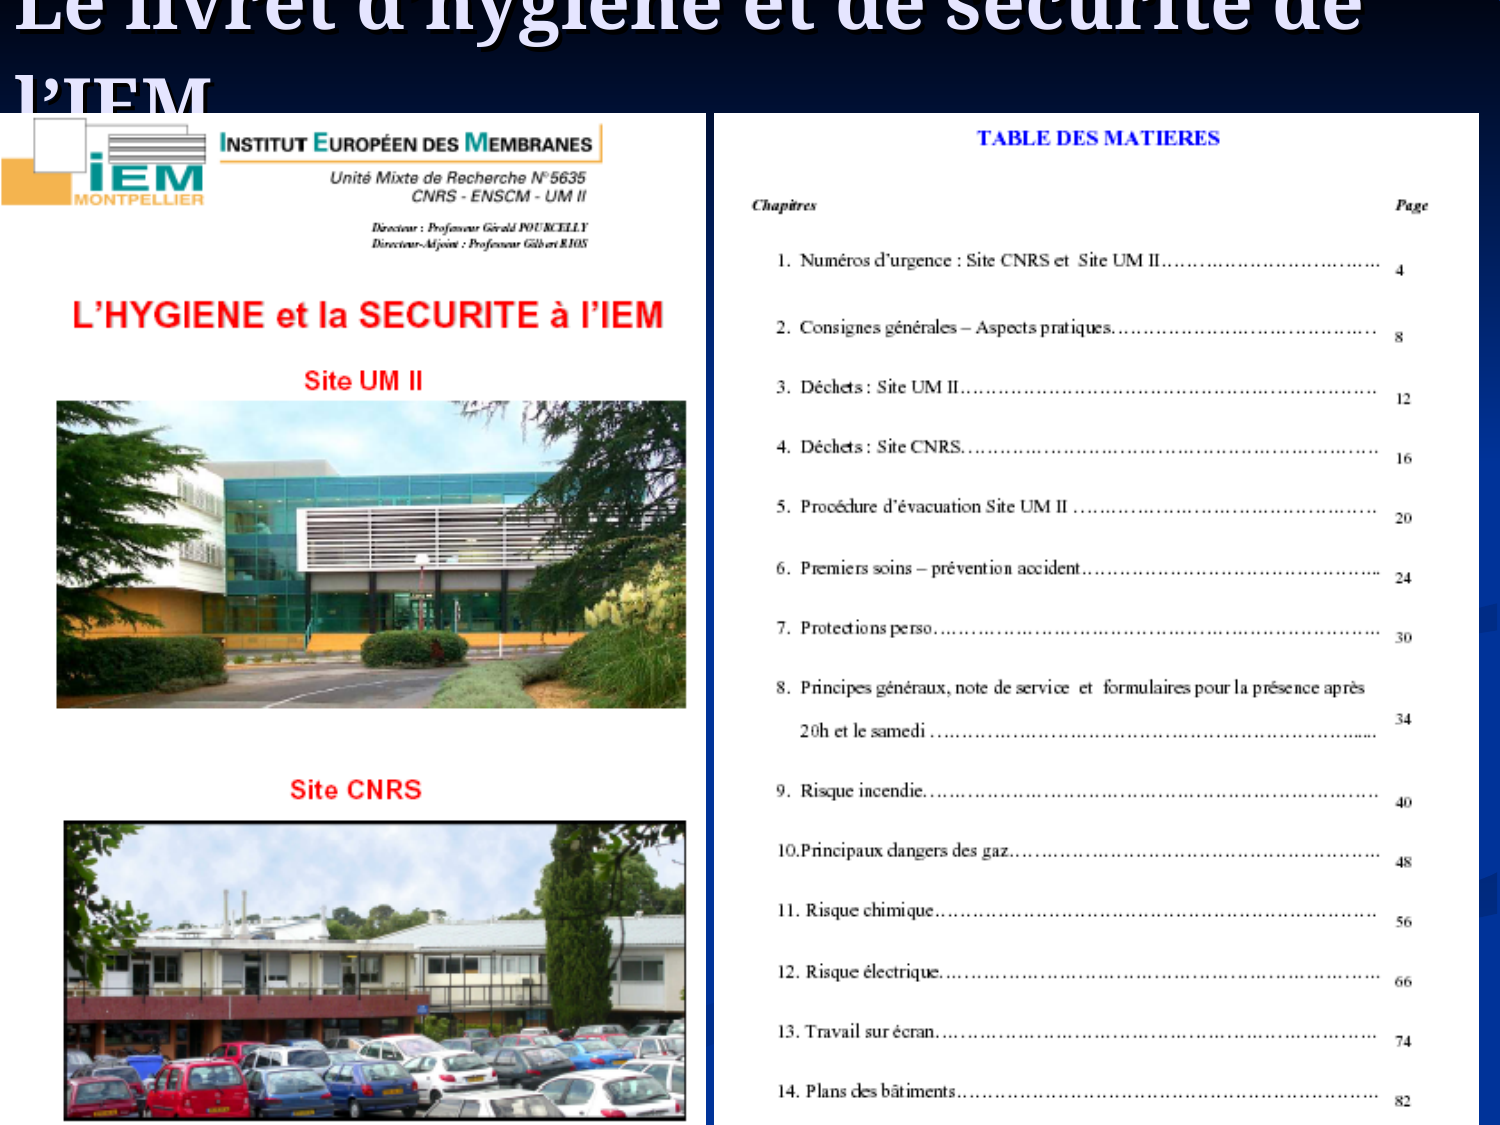

# Le livret d’hygiène et de sécurité de l’IEM